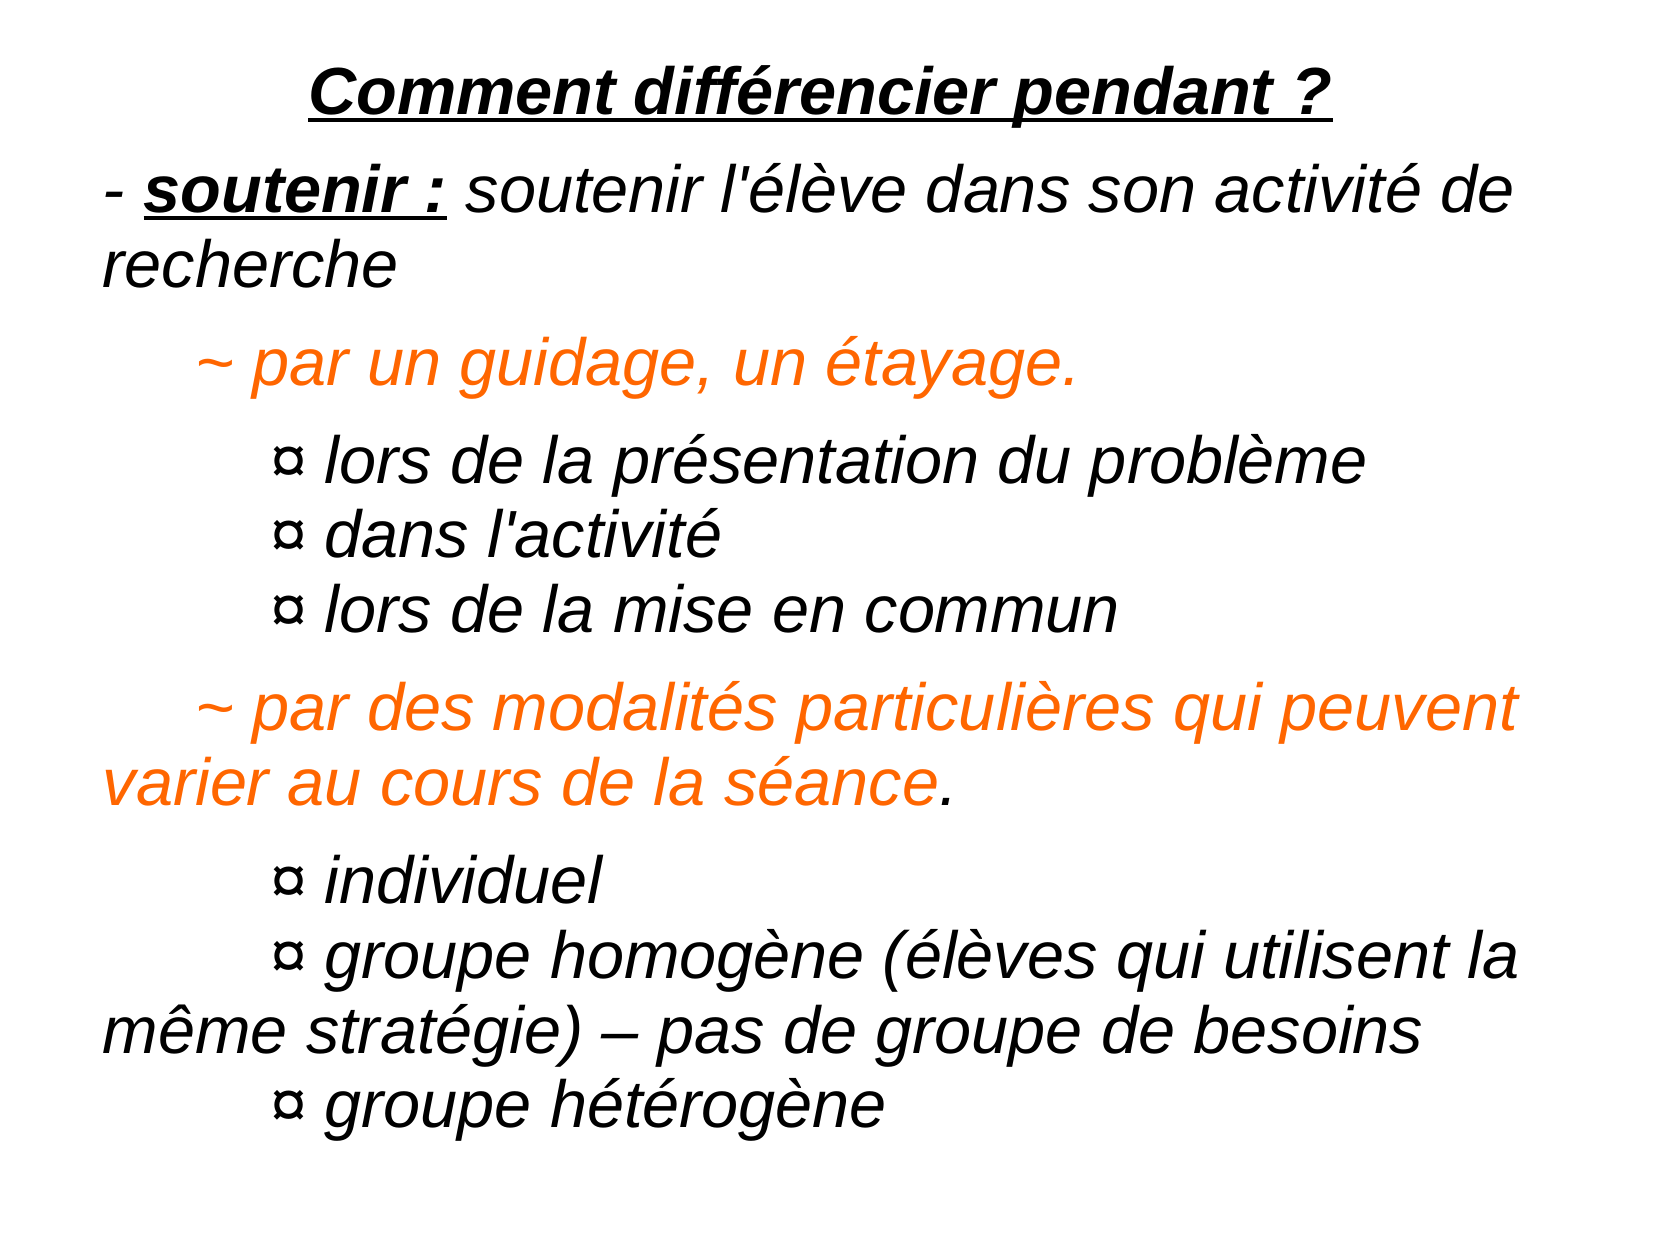

Comment différencier pendant ?
- soutenir : soutenir l'élève dans son activité de
recherche
 ~ par un guidage, un étayage.
 ¤ lors de la présentation du problème
 ¤ dans l'activité
 ¤ lors de la mise en commun
 ~ par des modalités particulières qui peuvent
varier au cours de la séance.
 ¤ individuel
 ¤ groupe homogène (élèves qui utilisent la
même stratégie) – pas de groupe de besoins
 ¤ groupe hétérogène